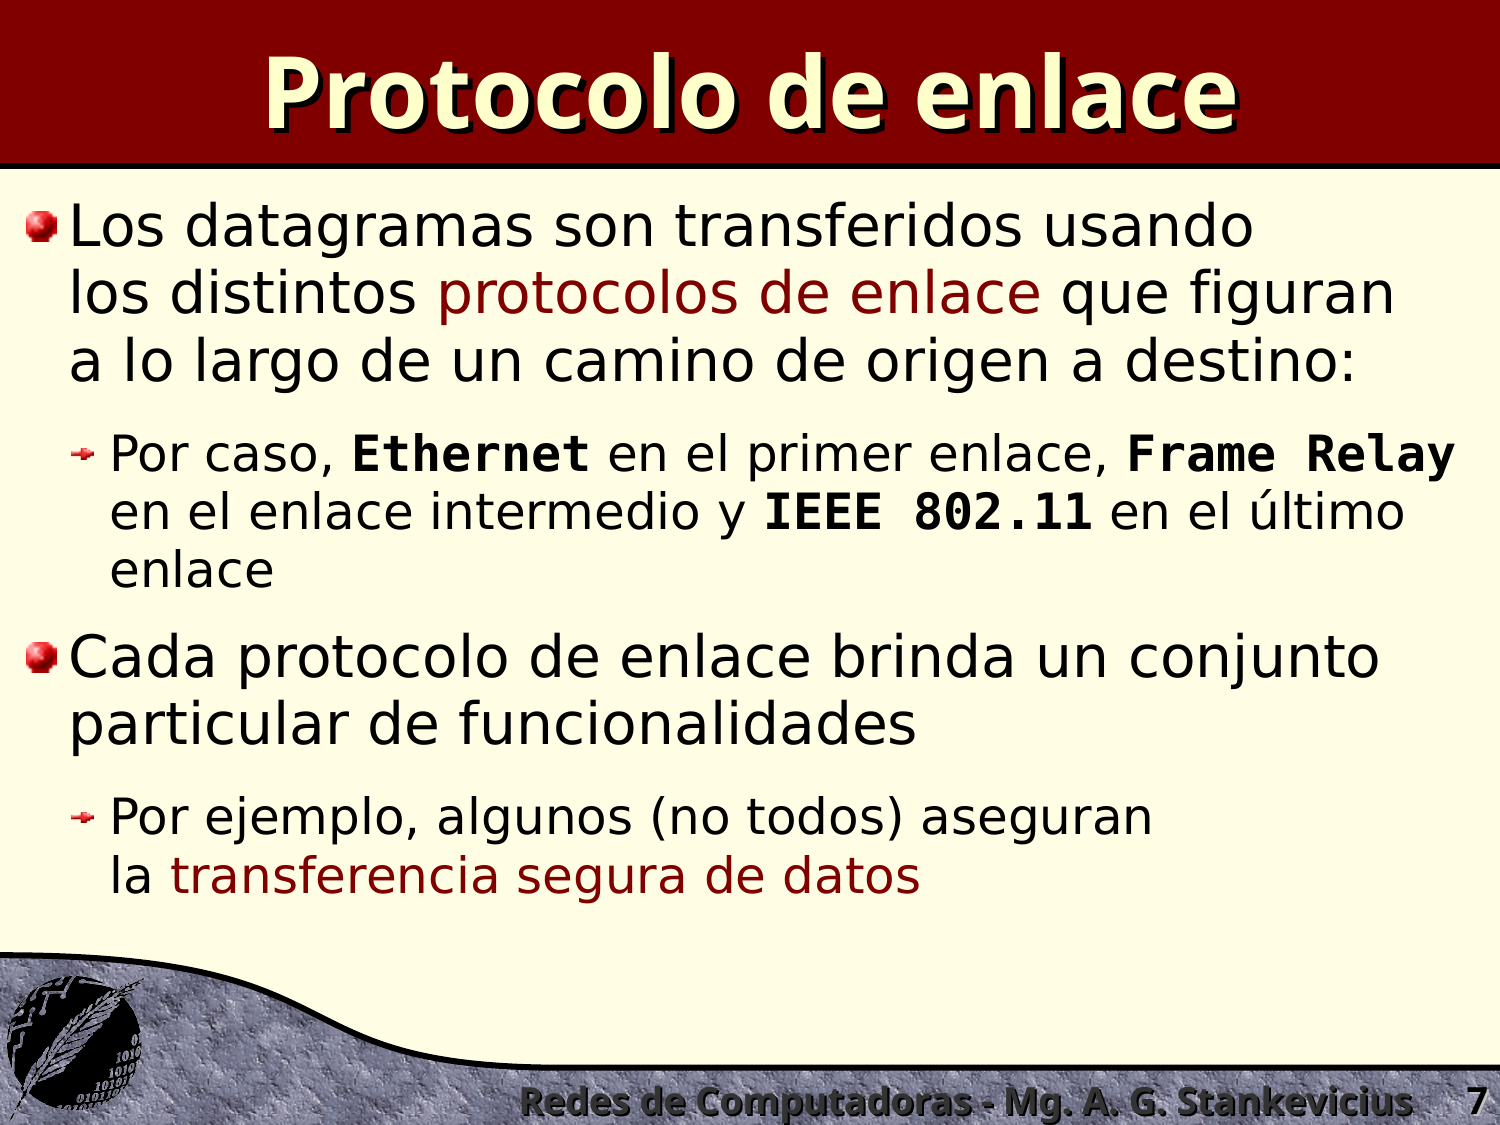

# Protocolo de enlace
Los datagramas son transferidos usando
los distintos protocolos de enlace que figuran
a lo largo de un camino de origen a destino:
Por caso, Ethernet en el primer enlace, Frame Relay
en el enlace intermedio y IEEE 802.11 en el último enlace
Cada protocolo de enlace brinda un conjunto particular de funcionalidades
Por ejemplo, algunos (no todos) aseguran
la transferencia segura de datos
7